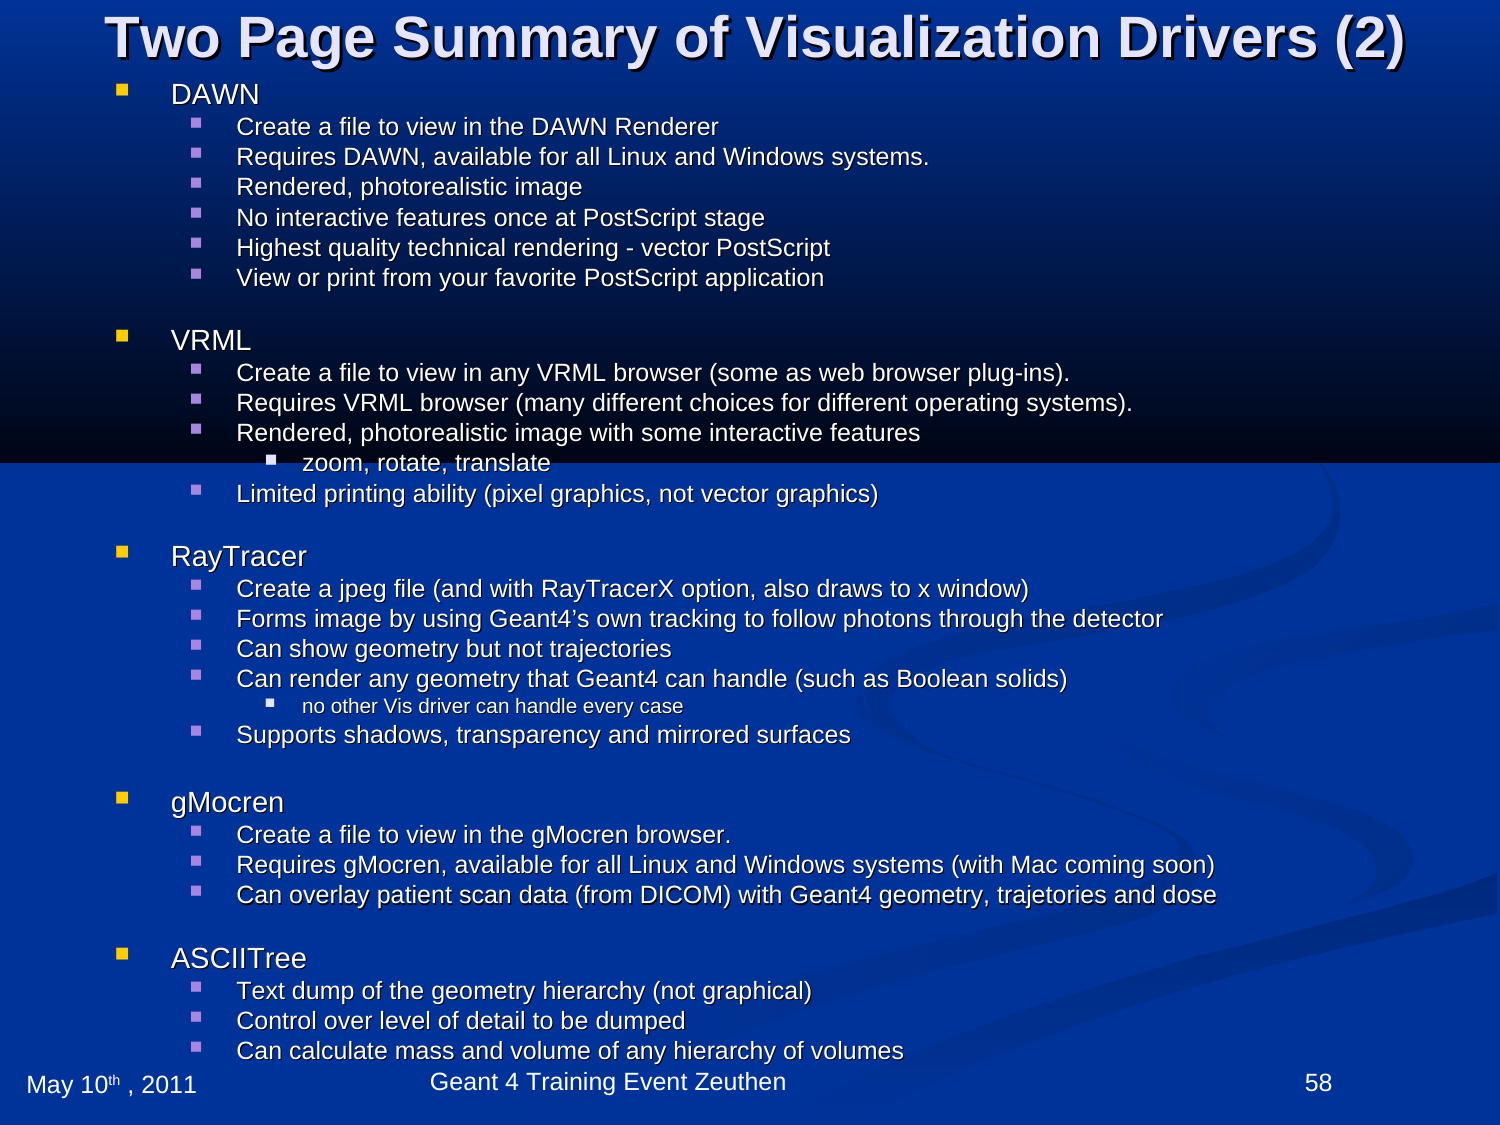

# Two Page Summary of Visualization Drivers (2)
DAWN
Create a file to view in the DAWN Renderer
Requires DAWN, available for all Linux and Windows systems.
Rendered, photorealistic image
No interactive features once at PostScript stage
Highest quality technical rendering - vector PostScript
View or print from your favorite PostScript application
VRML
Create a file to view in any VRML browser (some as web browser plug-ins).
Requires VRML browser (many different choices for different operating systems).
Rendered, photorealistic image with some interactive features
zoom, rotate, translate
Limited printing ability (pixel graphics, not vector graphics)
RayTracer
Create a jpeg file (and with RayTracerX option, also draws to x window)
Forms image by using Geant4’s own tracking to follow photons through the detector
Can show geometry but not trajectories
Can render any geometry that Geant4 can handle (such as Boolean solids)
no other Vis driver can handle every case
Supports shadows, transparency and mirrored surfaces
gMocren
Create a file to view in the gMocren browser.
Requires gMocren, available for all Linux and Windows systems (with Mac coming soon)
Can overlay patient scan data (from DICOM) with Geant4 geometry, trajetories and dose
ASCIITree
Text dump of the geometry hierarchy (not graphical)
Control over level of detail to be dumped
Can calculate mass and volume of any hierarchy of volumes
Introduction to Geant4 Visualization J. Perl
10 January 2011
58